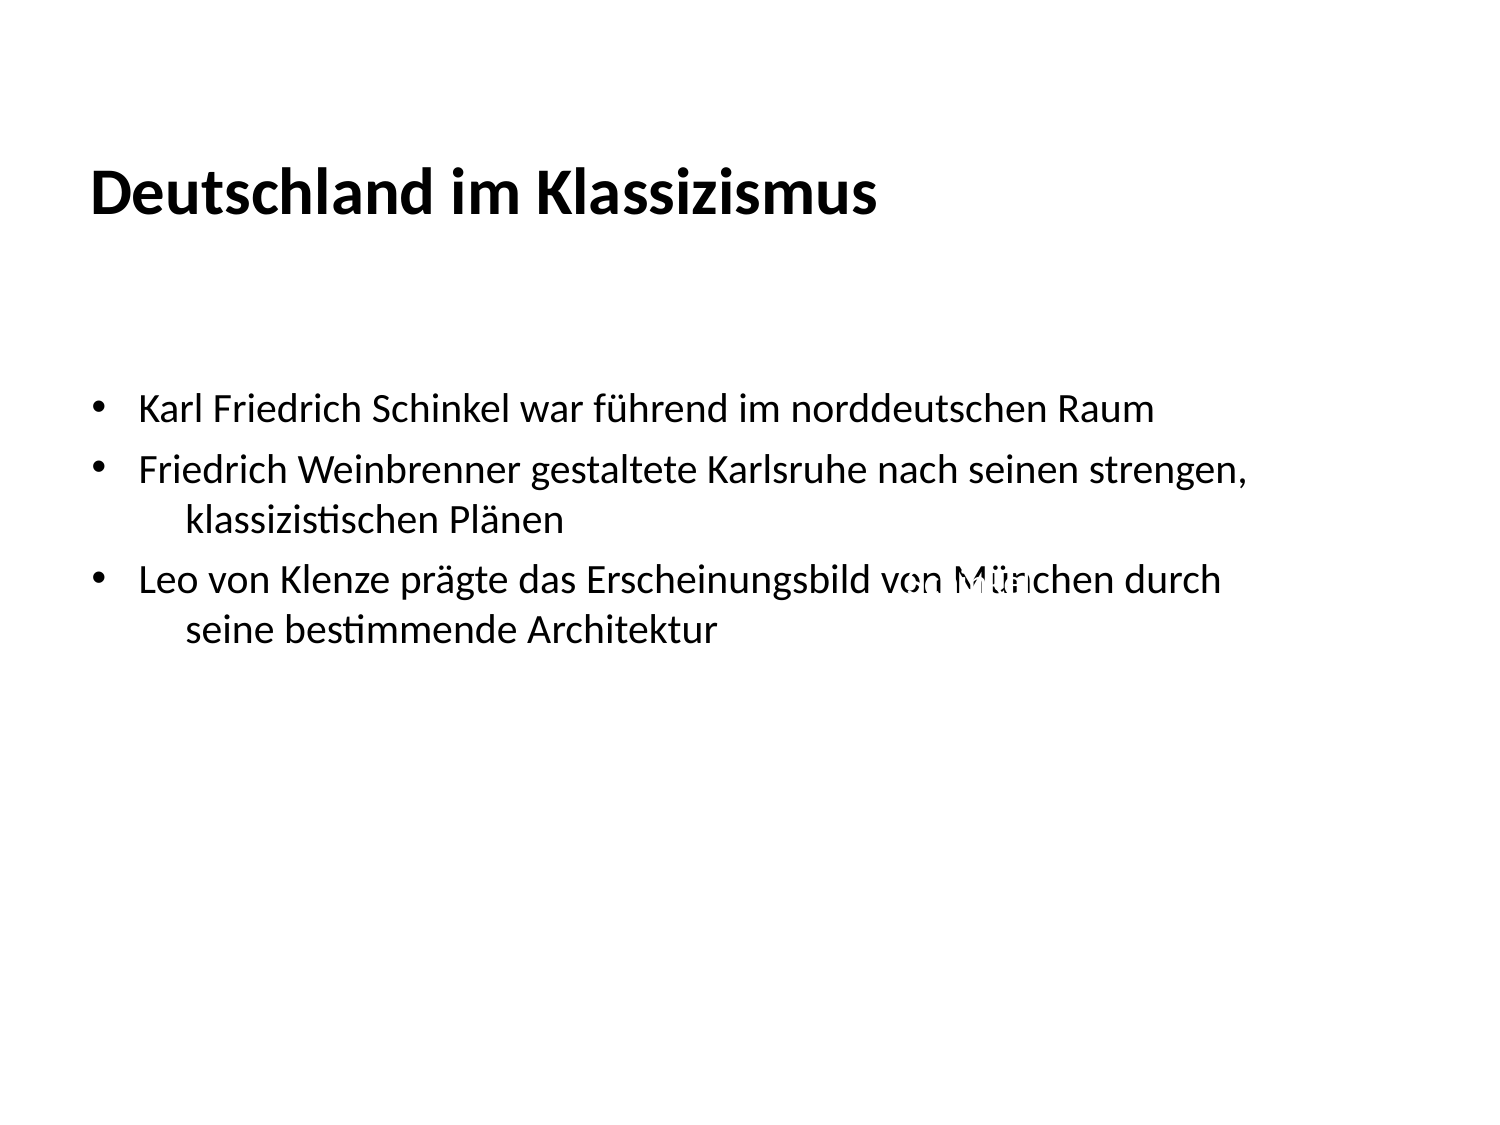

# Deutschland im Klassizismus
Karl Friedrich Schinkel war führend im norddeutschen Raum
Friedrich Weinbrenner gestaltete Karlsruhe nach seinen strengen, klassizistischen Plänen
Leo von Klenze prägte das Erscheinungsbild von München durch seine bestimmende Architektur
Schinkel